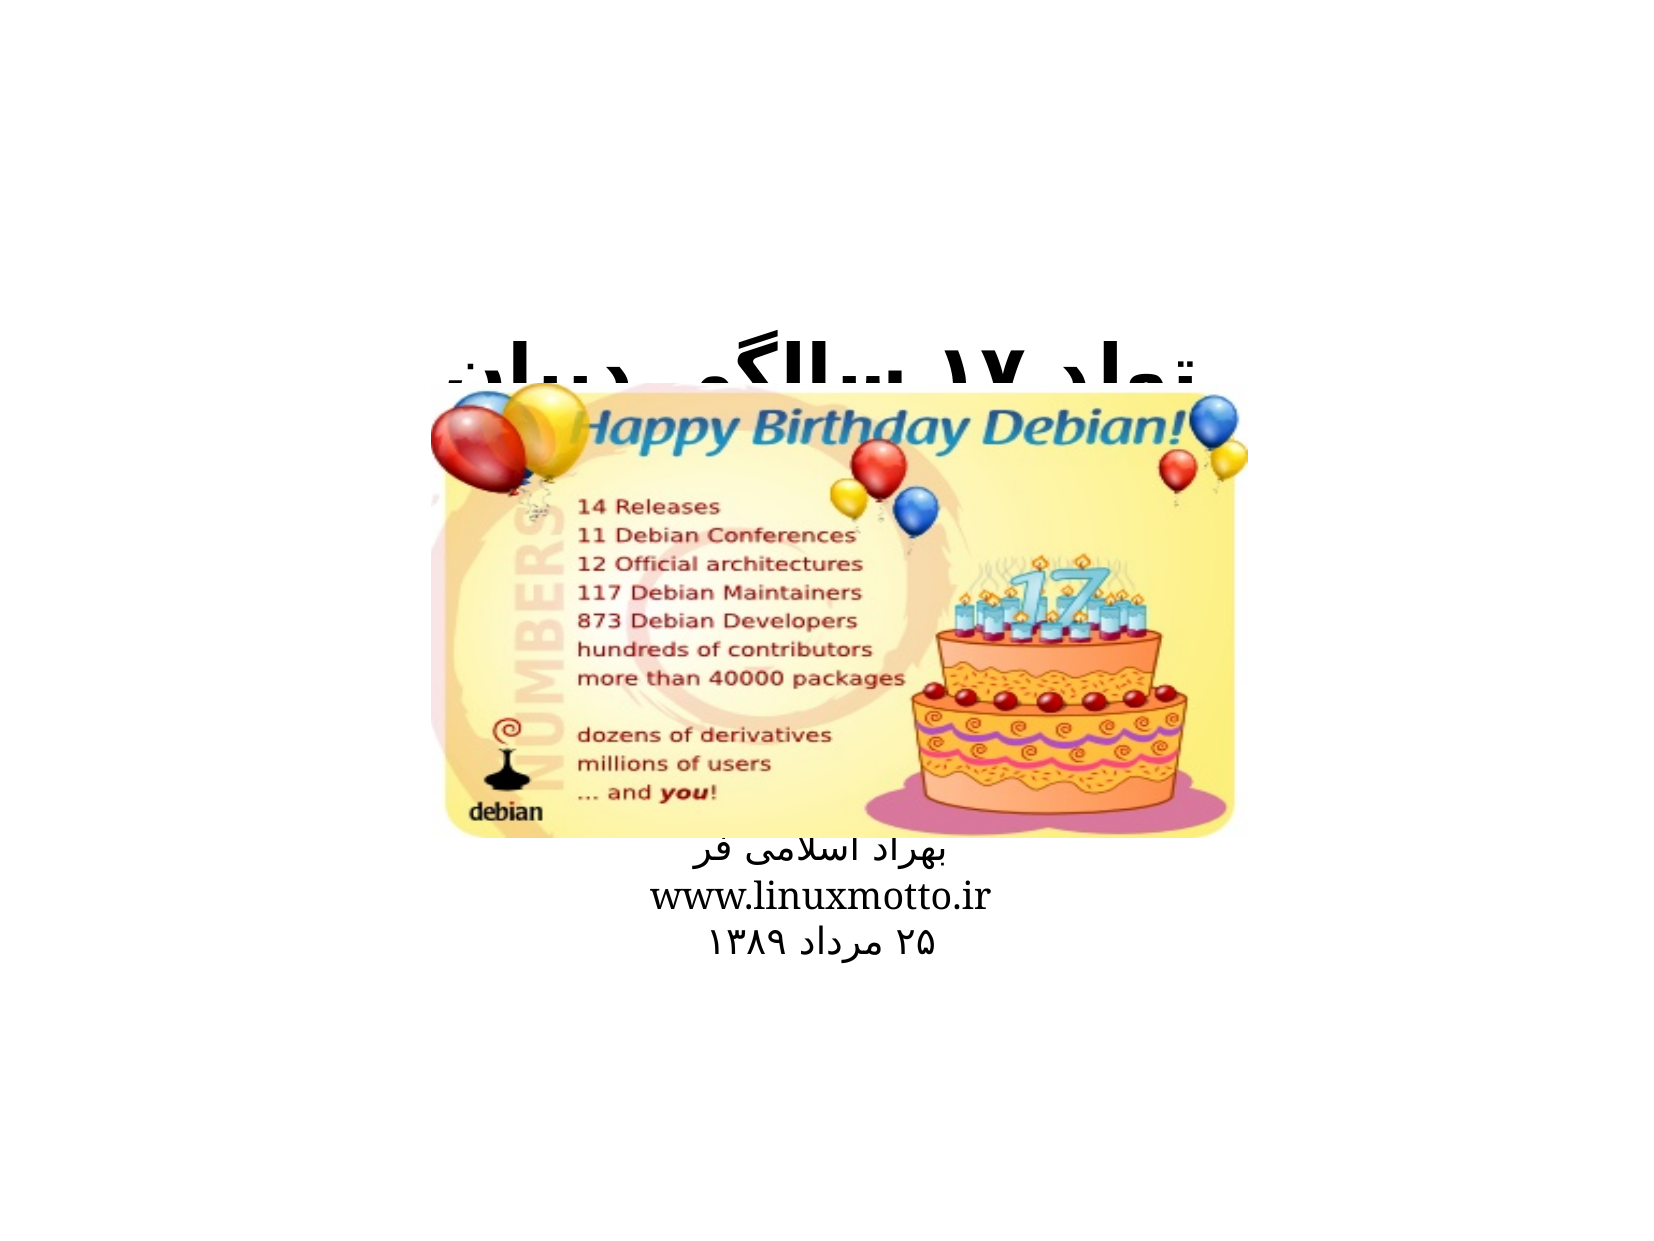

تولد ۱۷ سالگی دبیان
بهراد اسلامی فر
www.linuxmotto.ir
۲۵ مرداد ۱۳۸۹